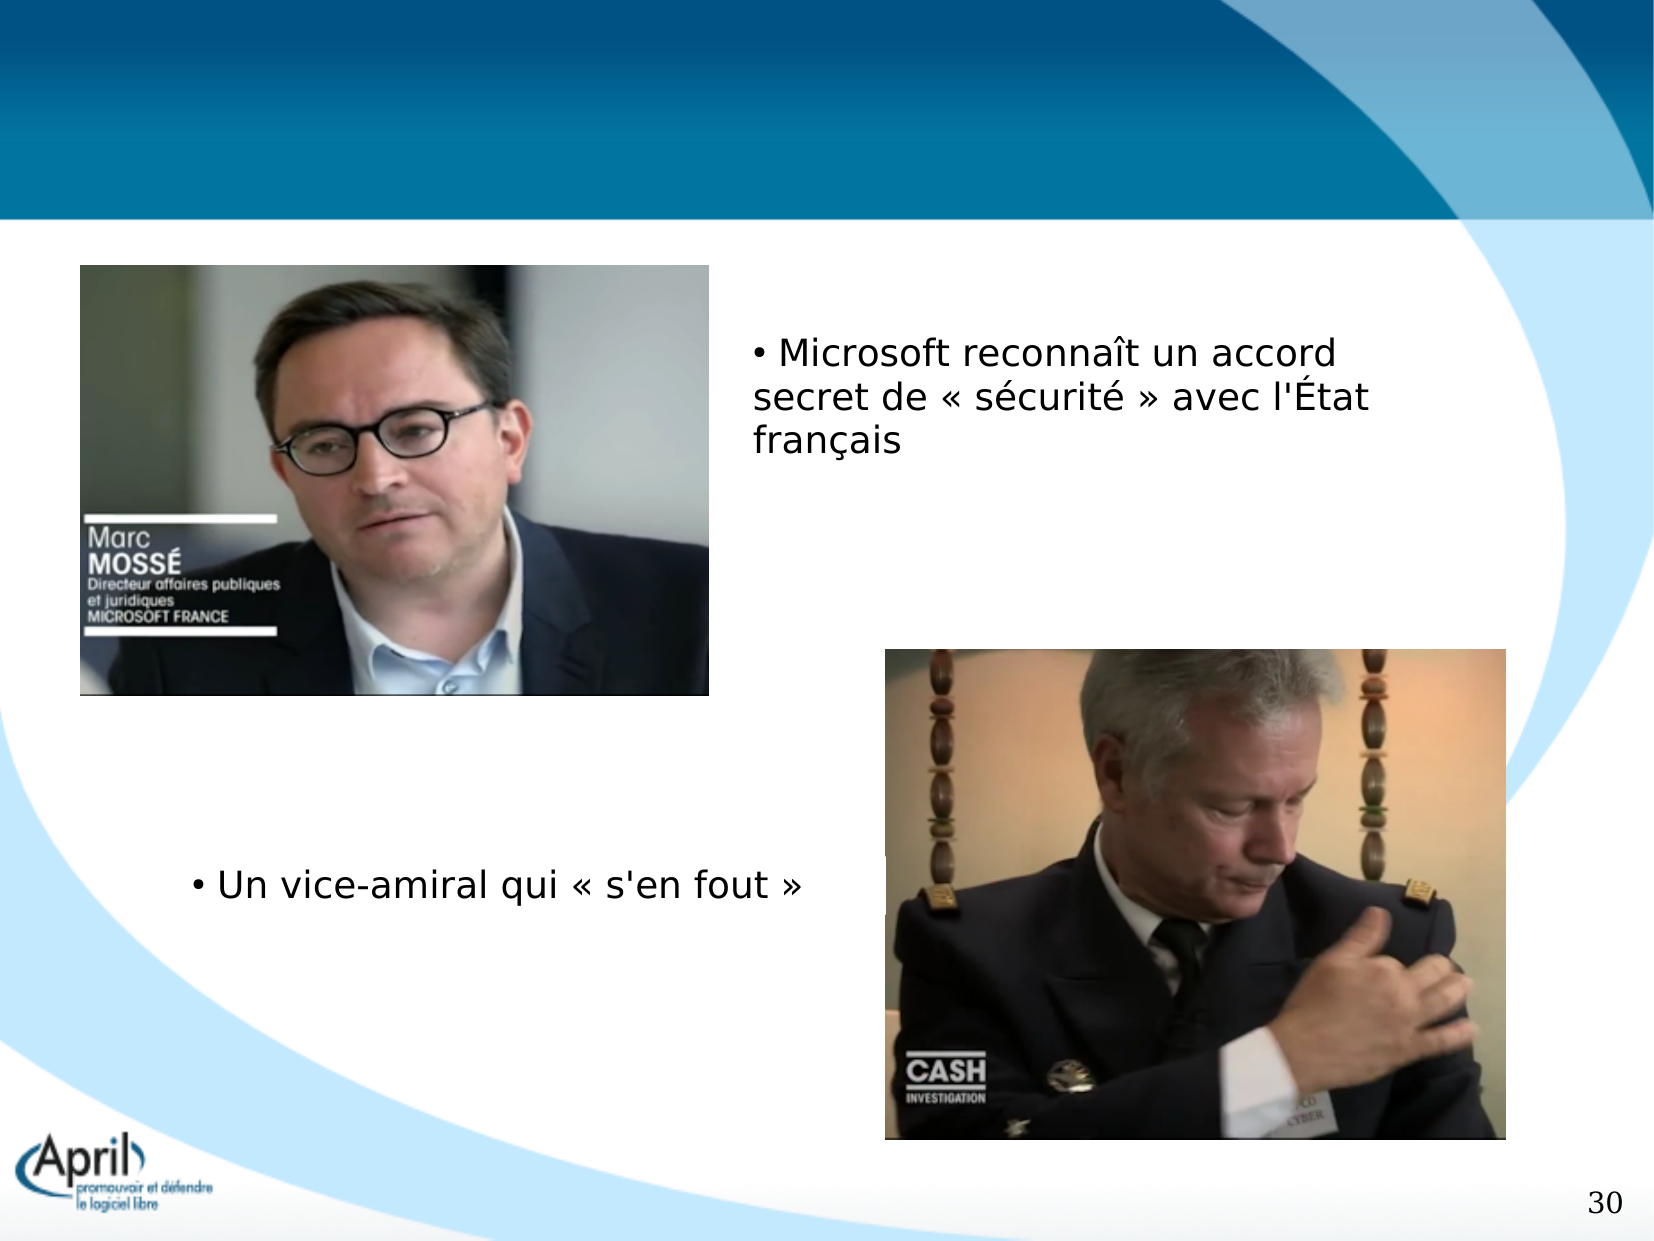

#
 Microsoft reconnaît un accord secret de « sécurité » avec l'État français
 Un vice-amiral qui « s'en fout »
30